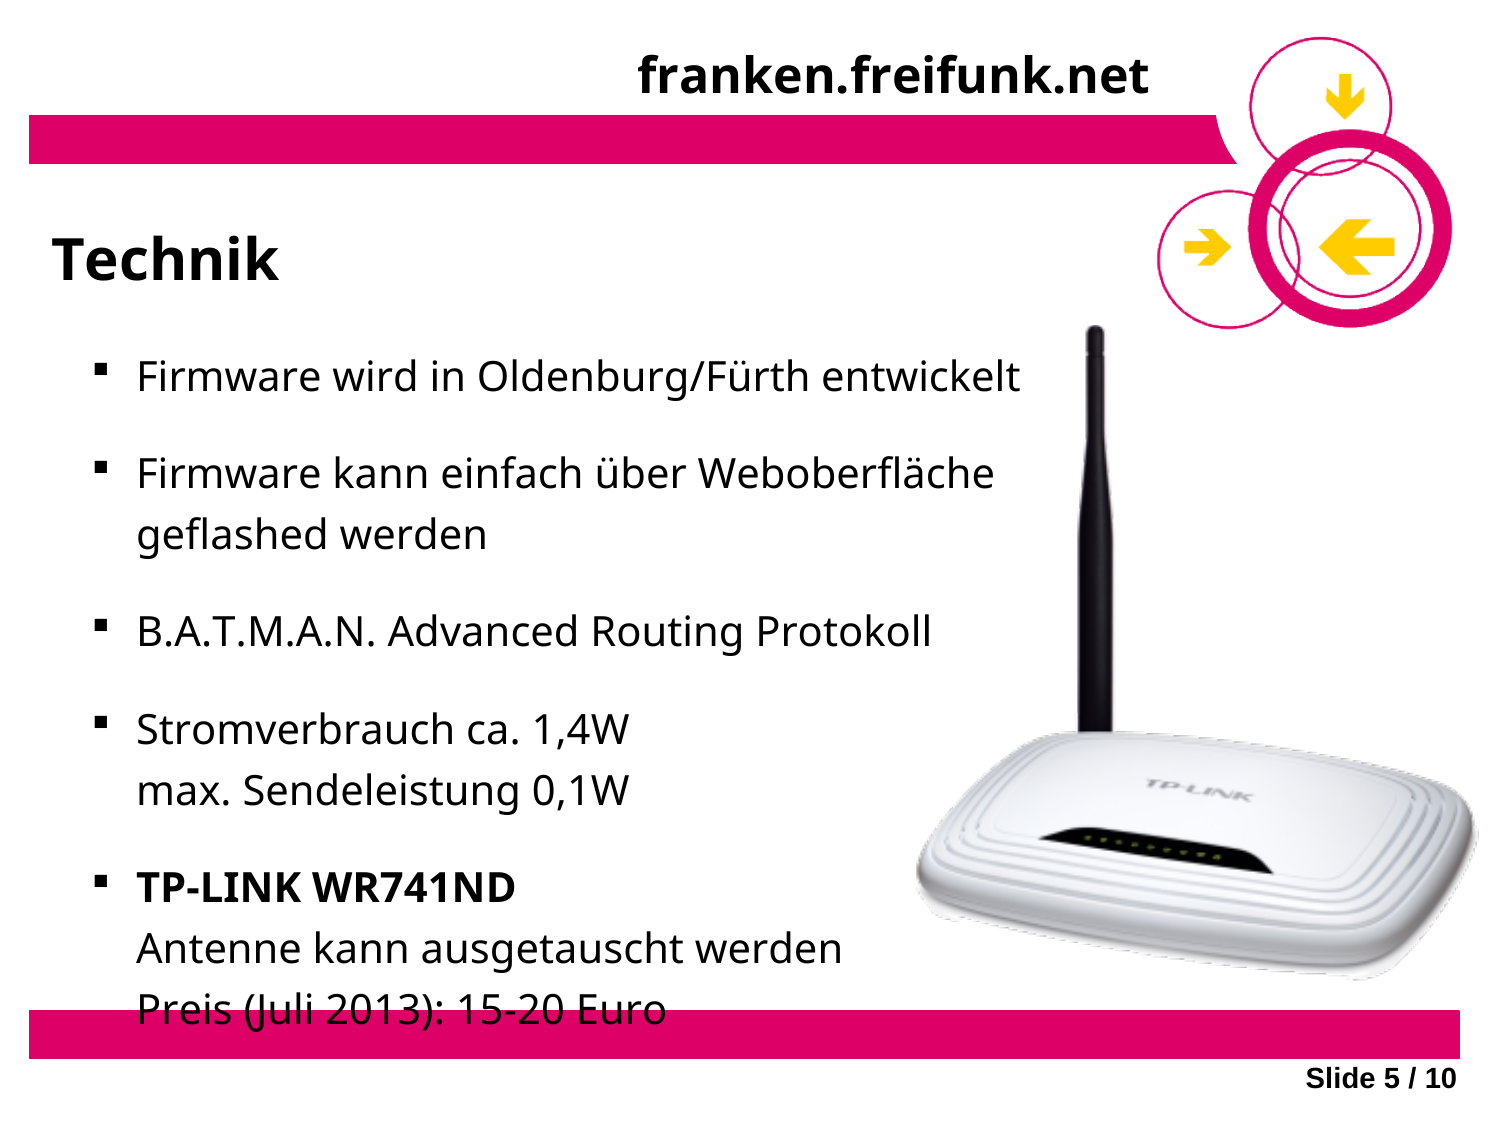

Technik
Firmware wird in Oldenburg/Fürth entwickelt
Firmware kann einfach über Weboberfläche geflashed werden
B.A.T.M.A.N. Advanced Routing Protokoll
Stromverbrauch ca. 1,4W
max. Sendeleistung 0,1W
TP-LINK WR741ND
Antenne kann ausgetauscht werden
Preis (Juli 2013): 15-20 Euro
5